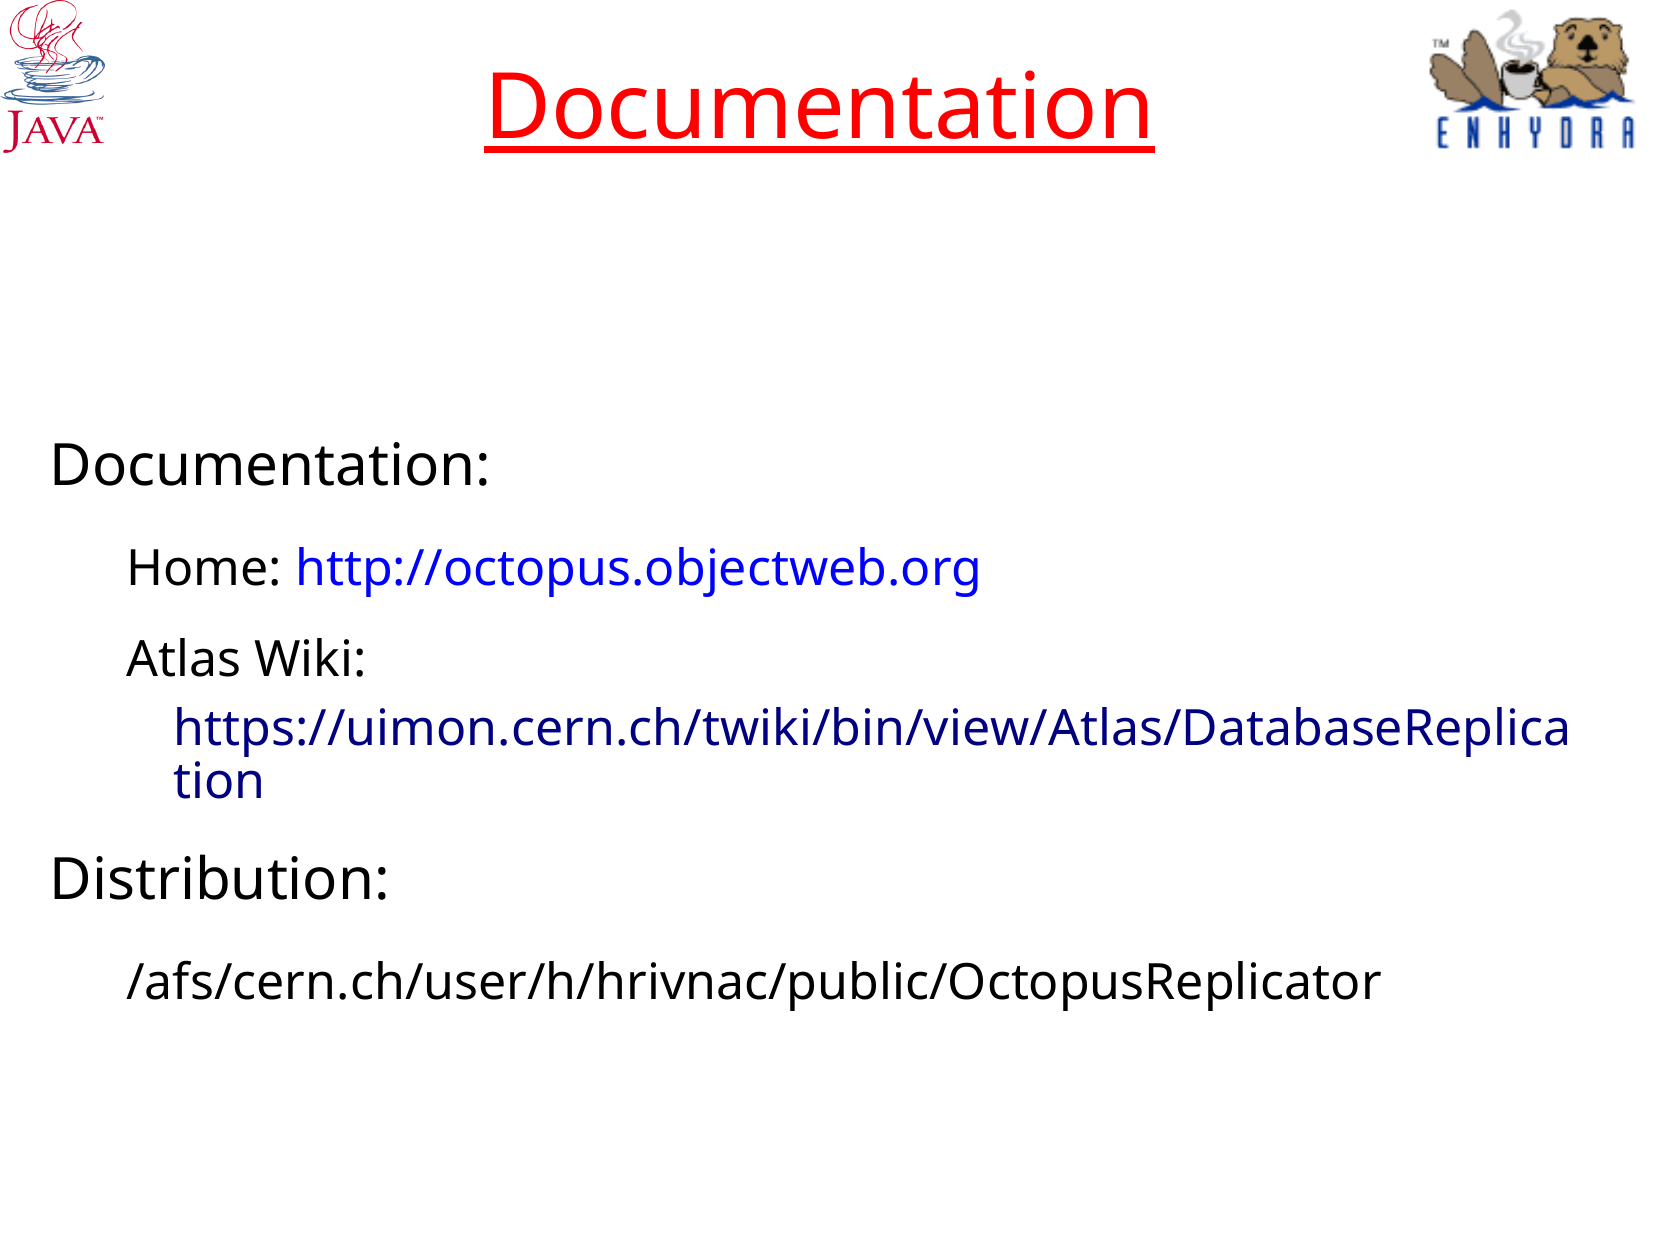

# Documentation
Documentation:
Home: http://octopus.objectweb.org
Atlas Wiki: https://uimon.cern.ch/twiki/bin/view/Atlas/DatabaseReplication
Distribution:
/afs/cern.ch/user/h/hrivnac/public/OctopusReplicator